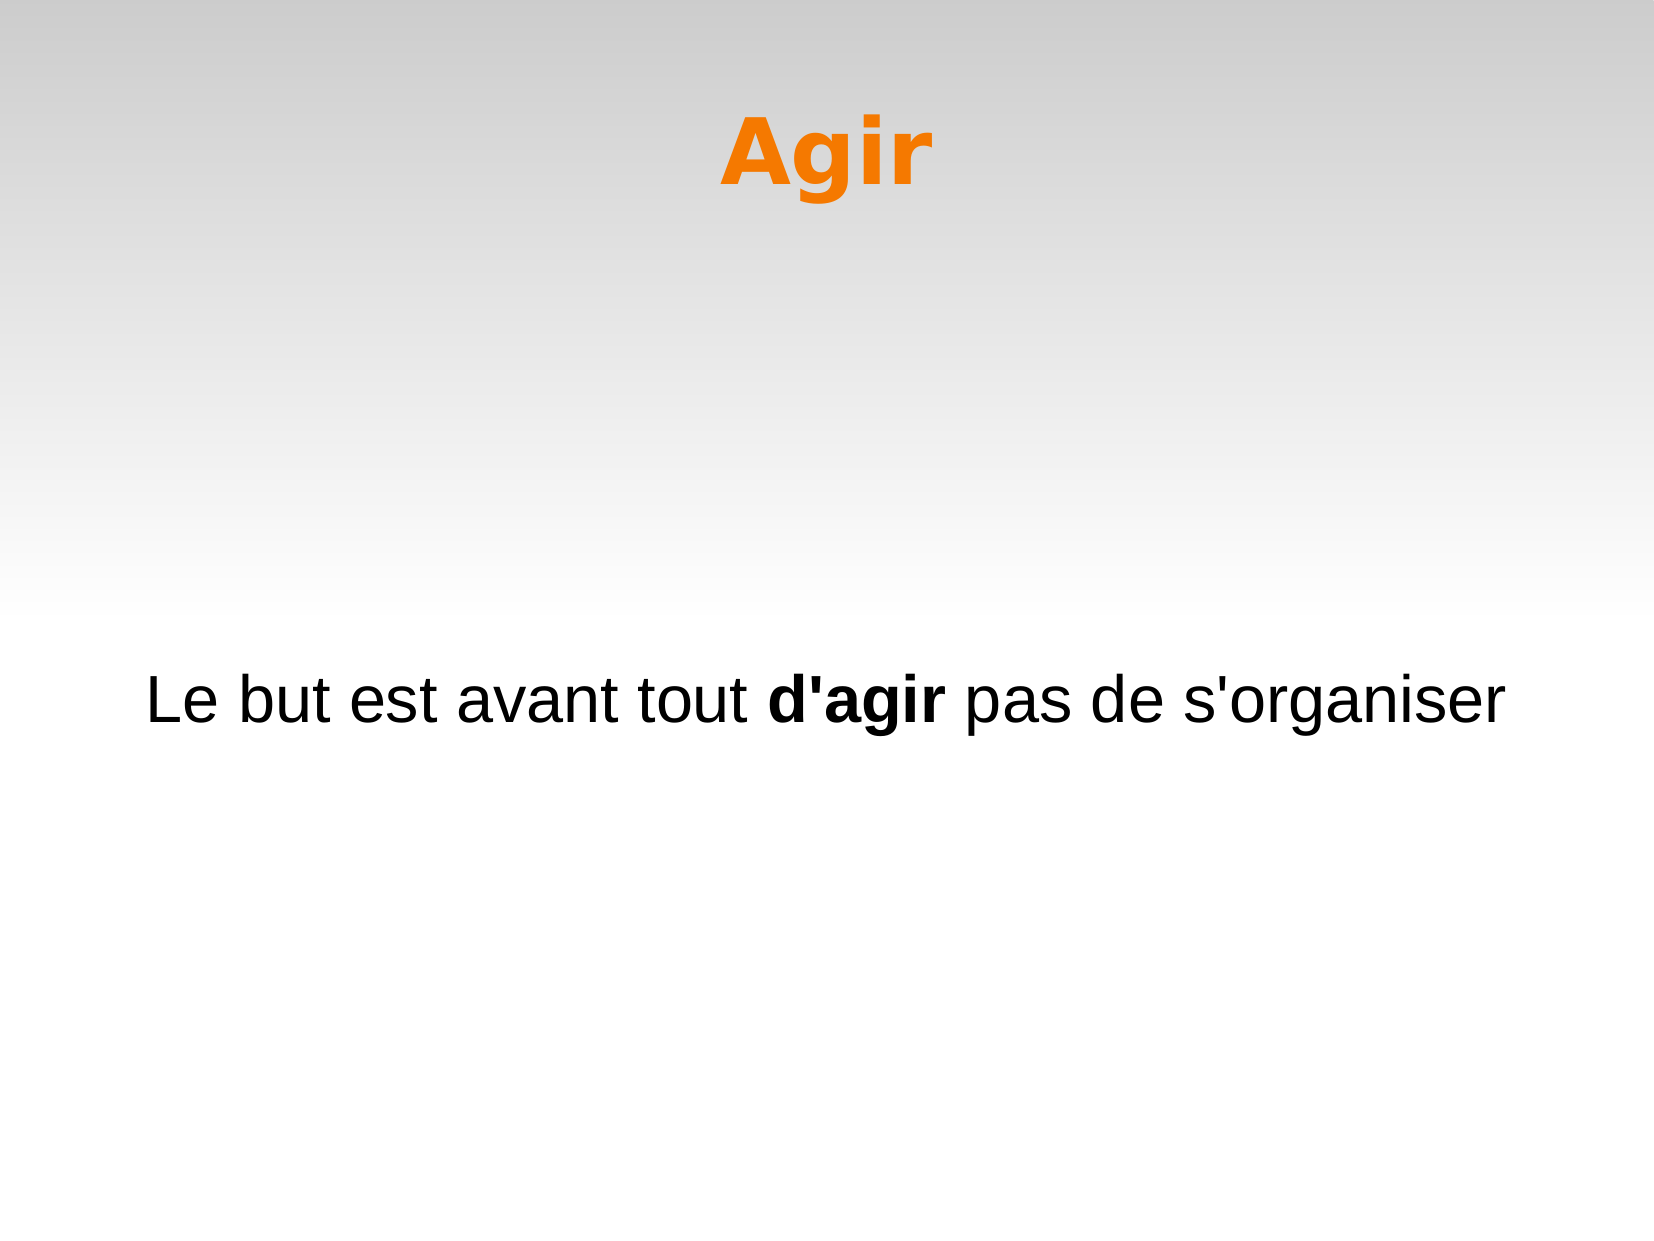

# Agir
Le but est avant tout d'agir pas de s'organiser